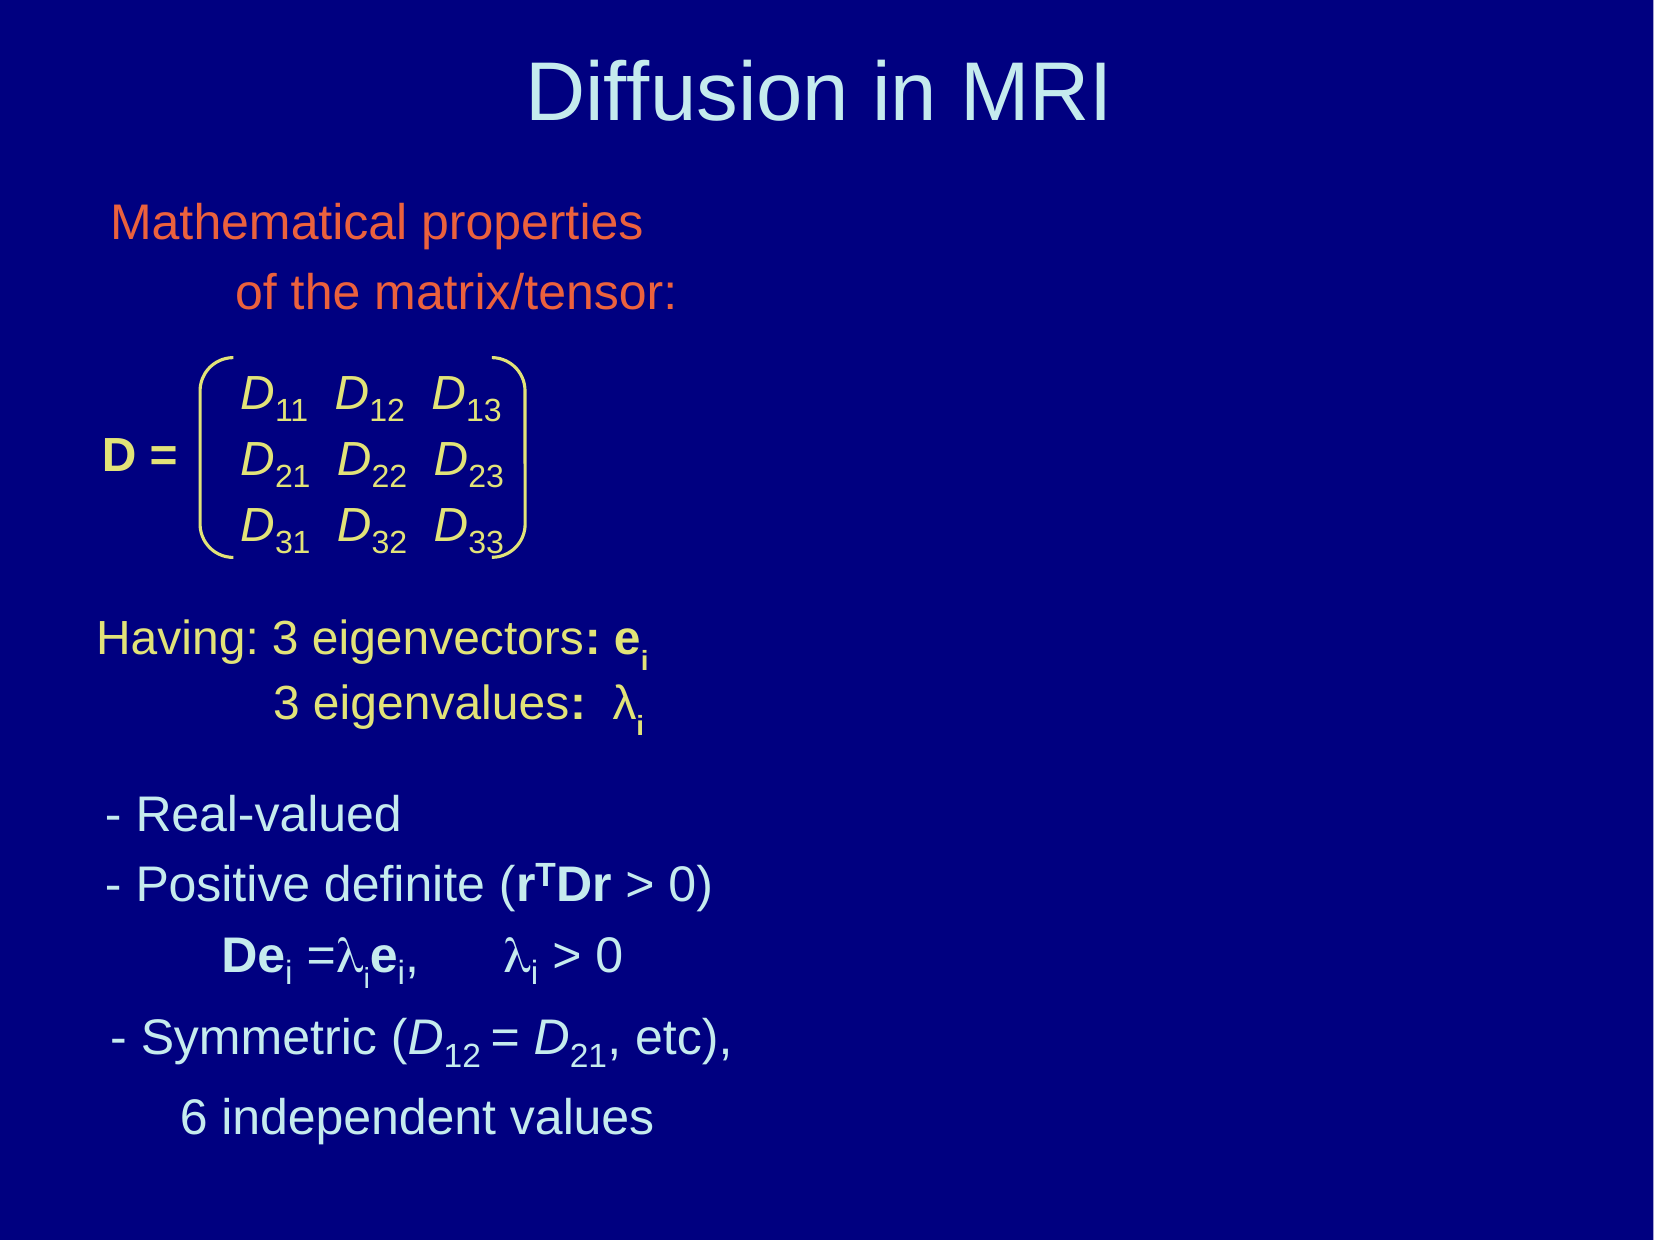

# Diffusion in MRI
Mathematical properties
	of the matrix/tensor:
D11 D12 D13
D21 D22 D23
D31 D32 D33
D =
Having: 3 eigenvectors: ei
3 eigenvalues: λi
- Real-valued
- Positive definite (rTDr > 0)
	Dei =λiei, λi > 0
	- Symmetric (D12 = D21, etc),
6 independent values